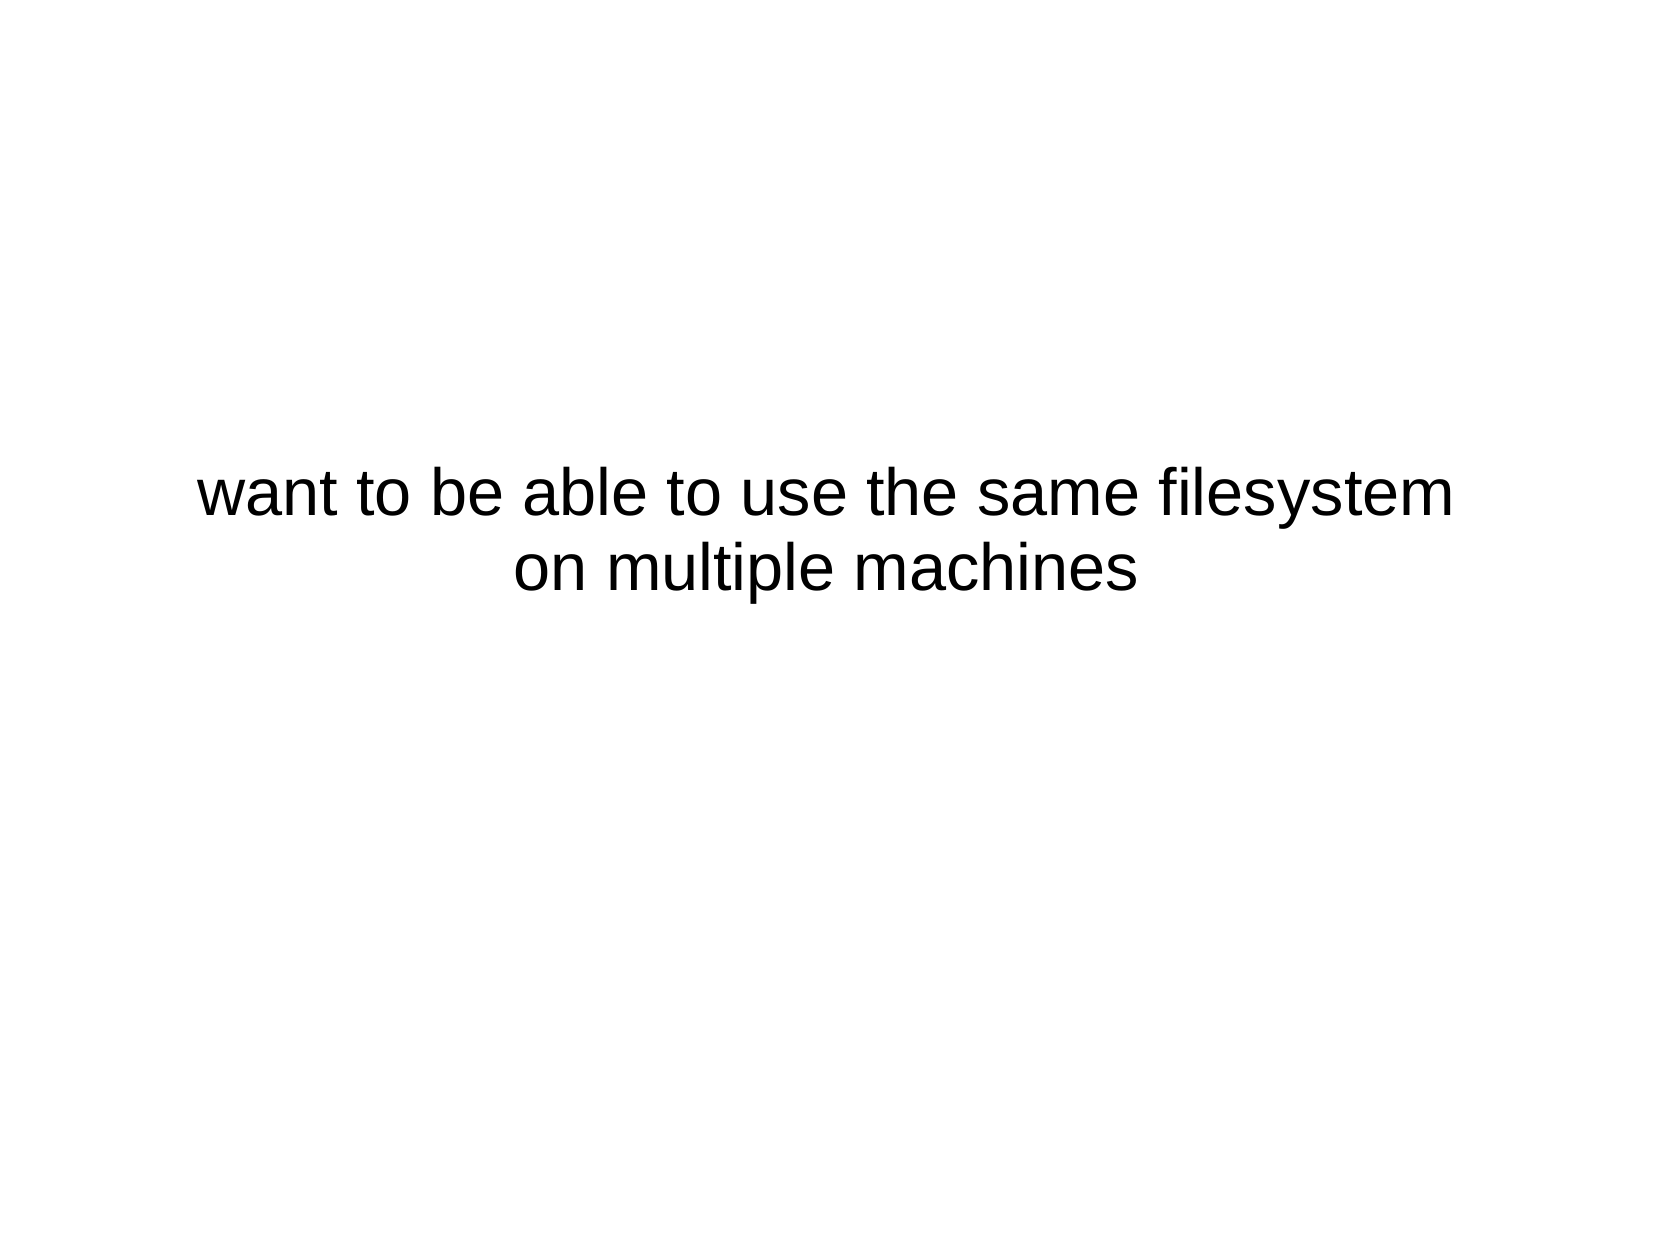

# want to be able to use the same filesystem
on multiple machines